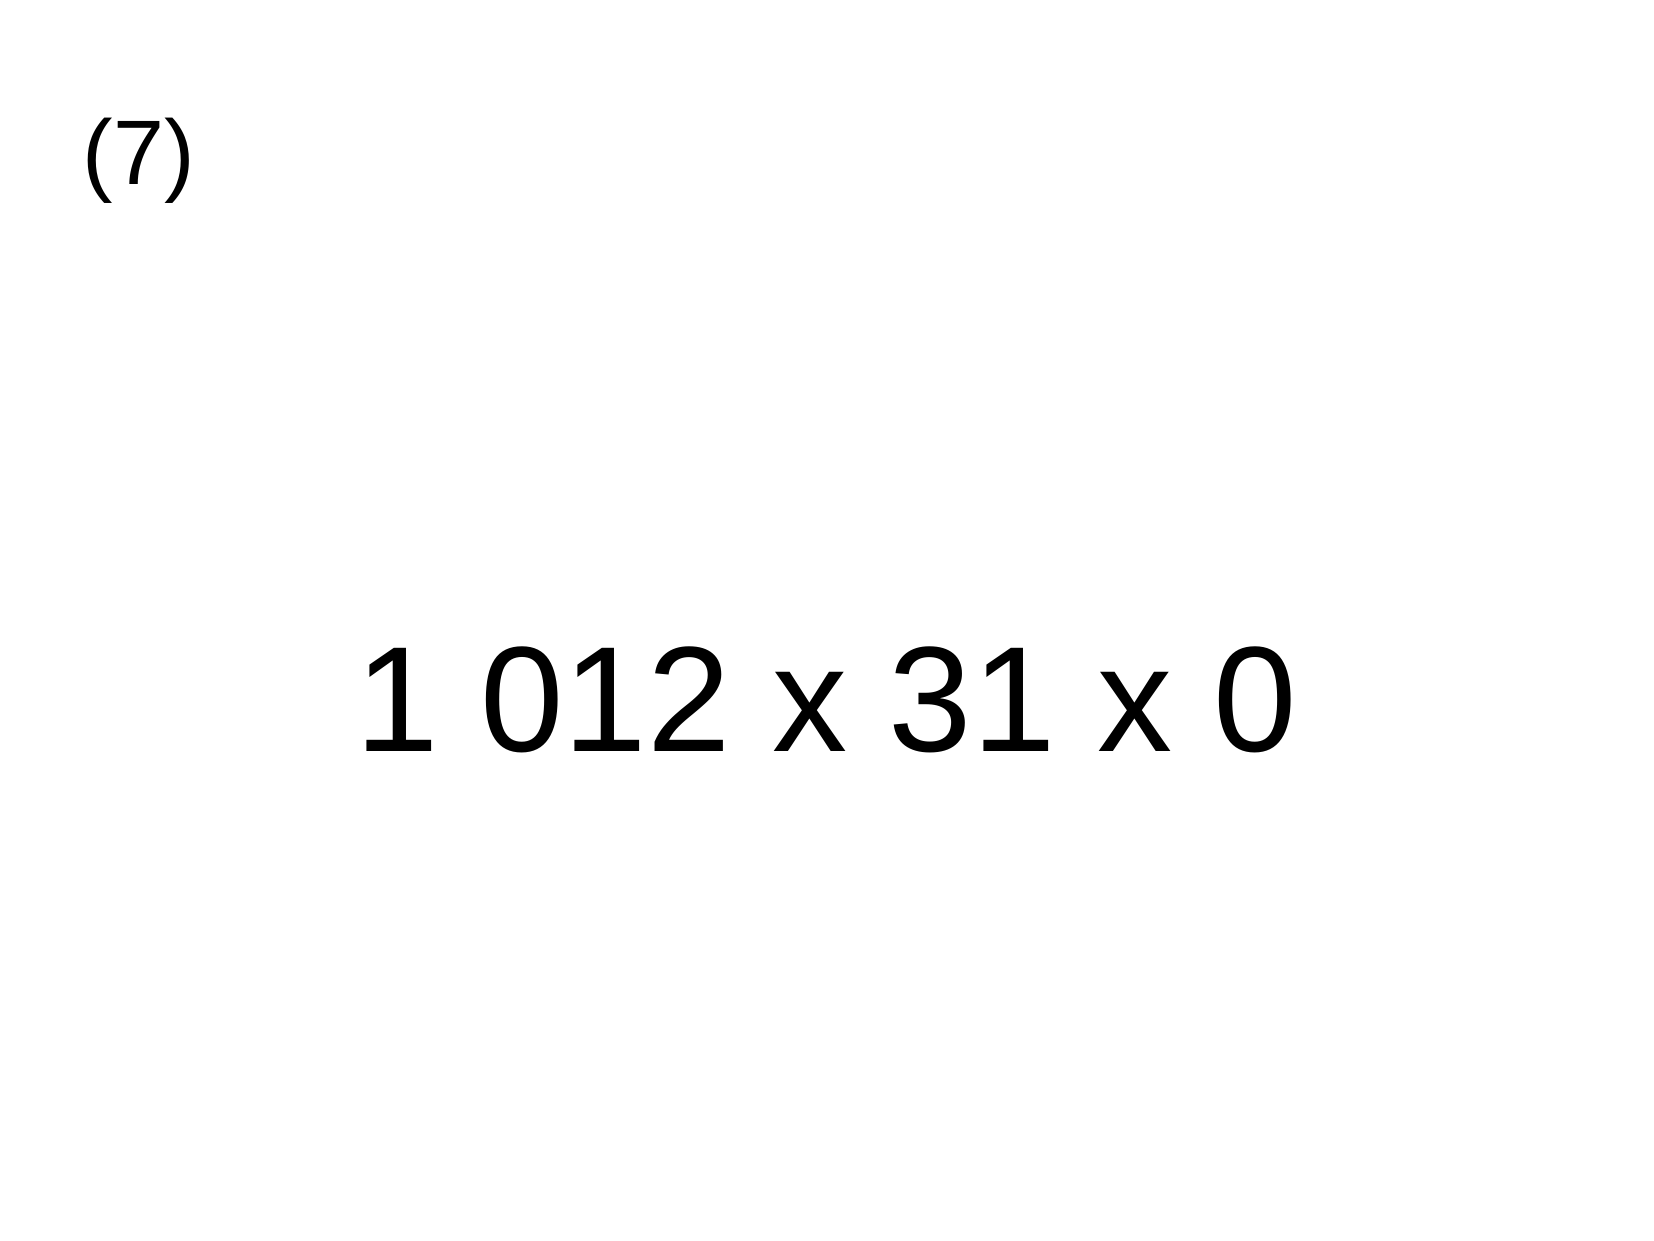

# (7)
1 012 x 31 x 0